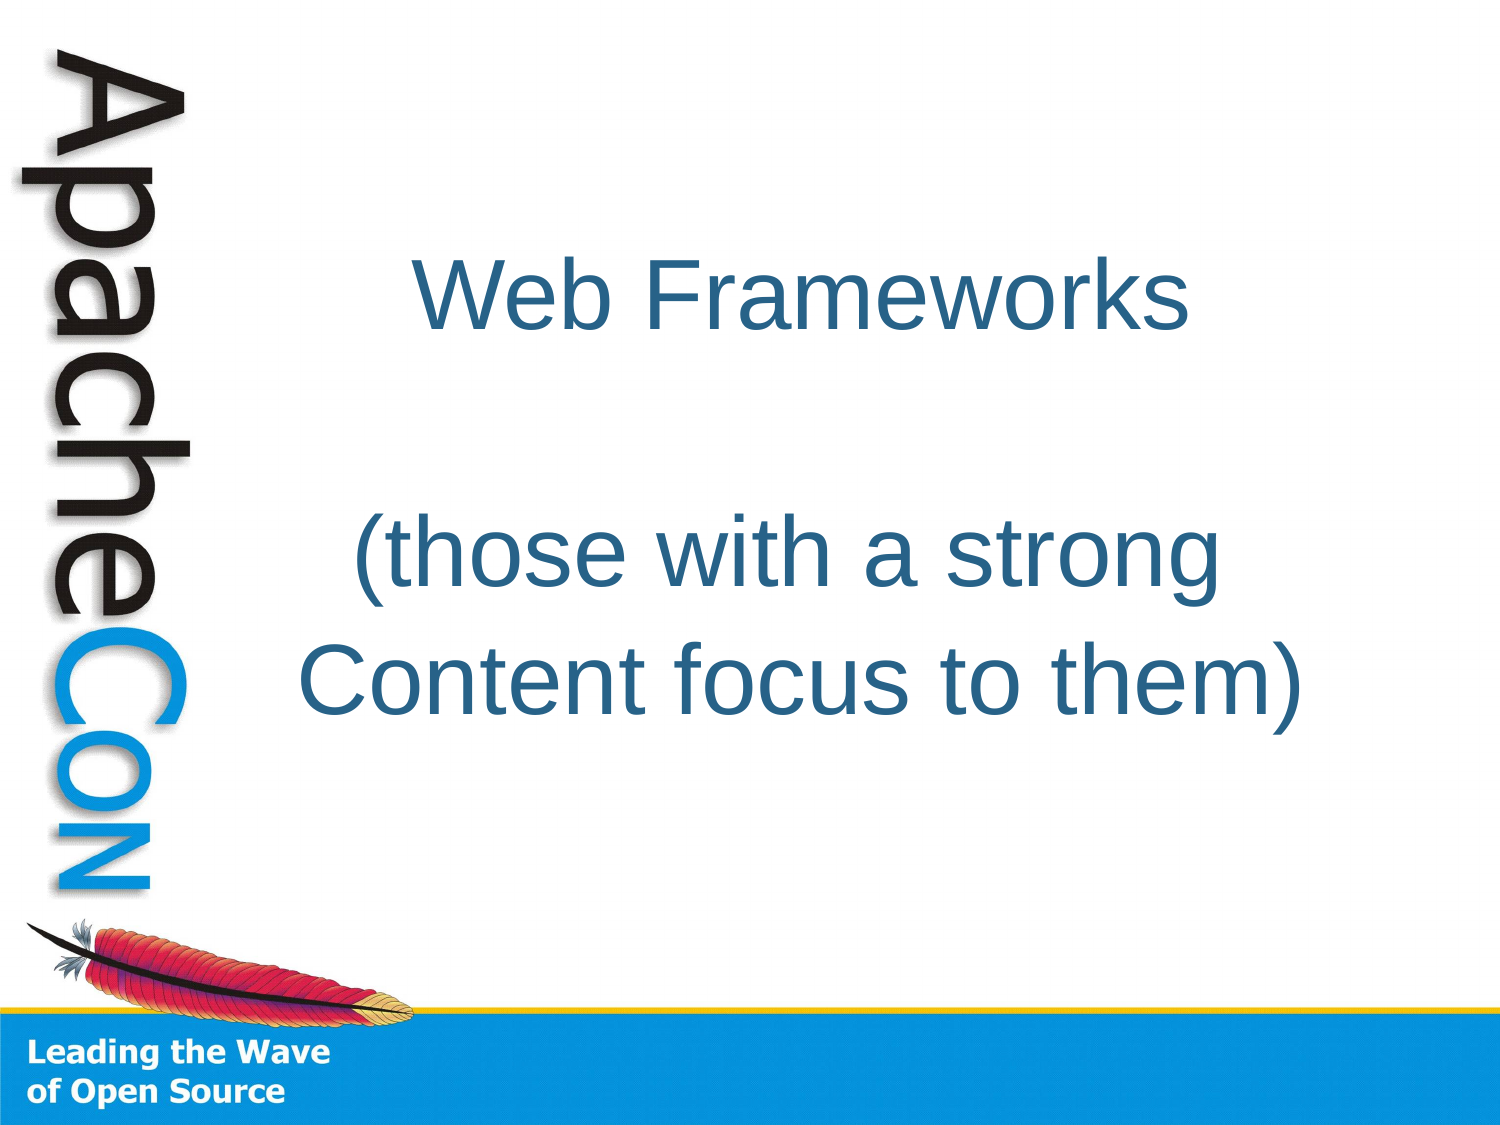

# Web Frameworks
(those with a strong
Content focus to them)